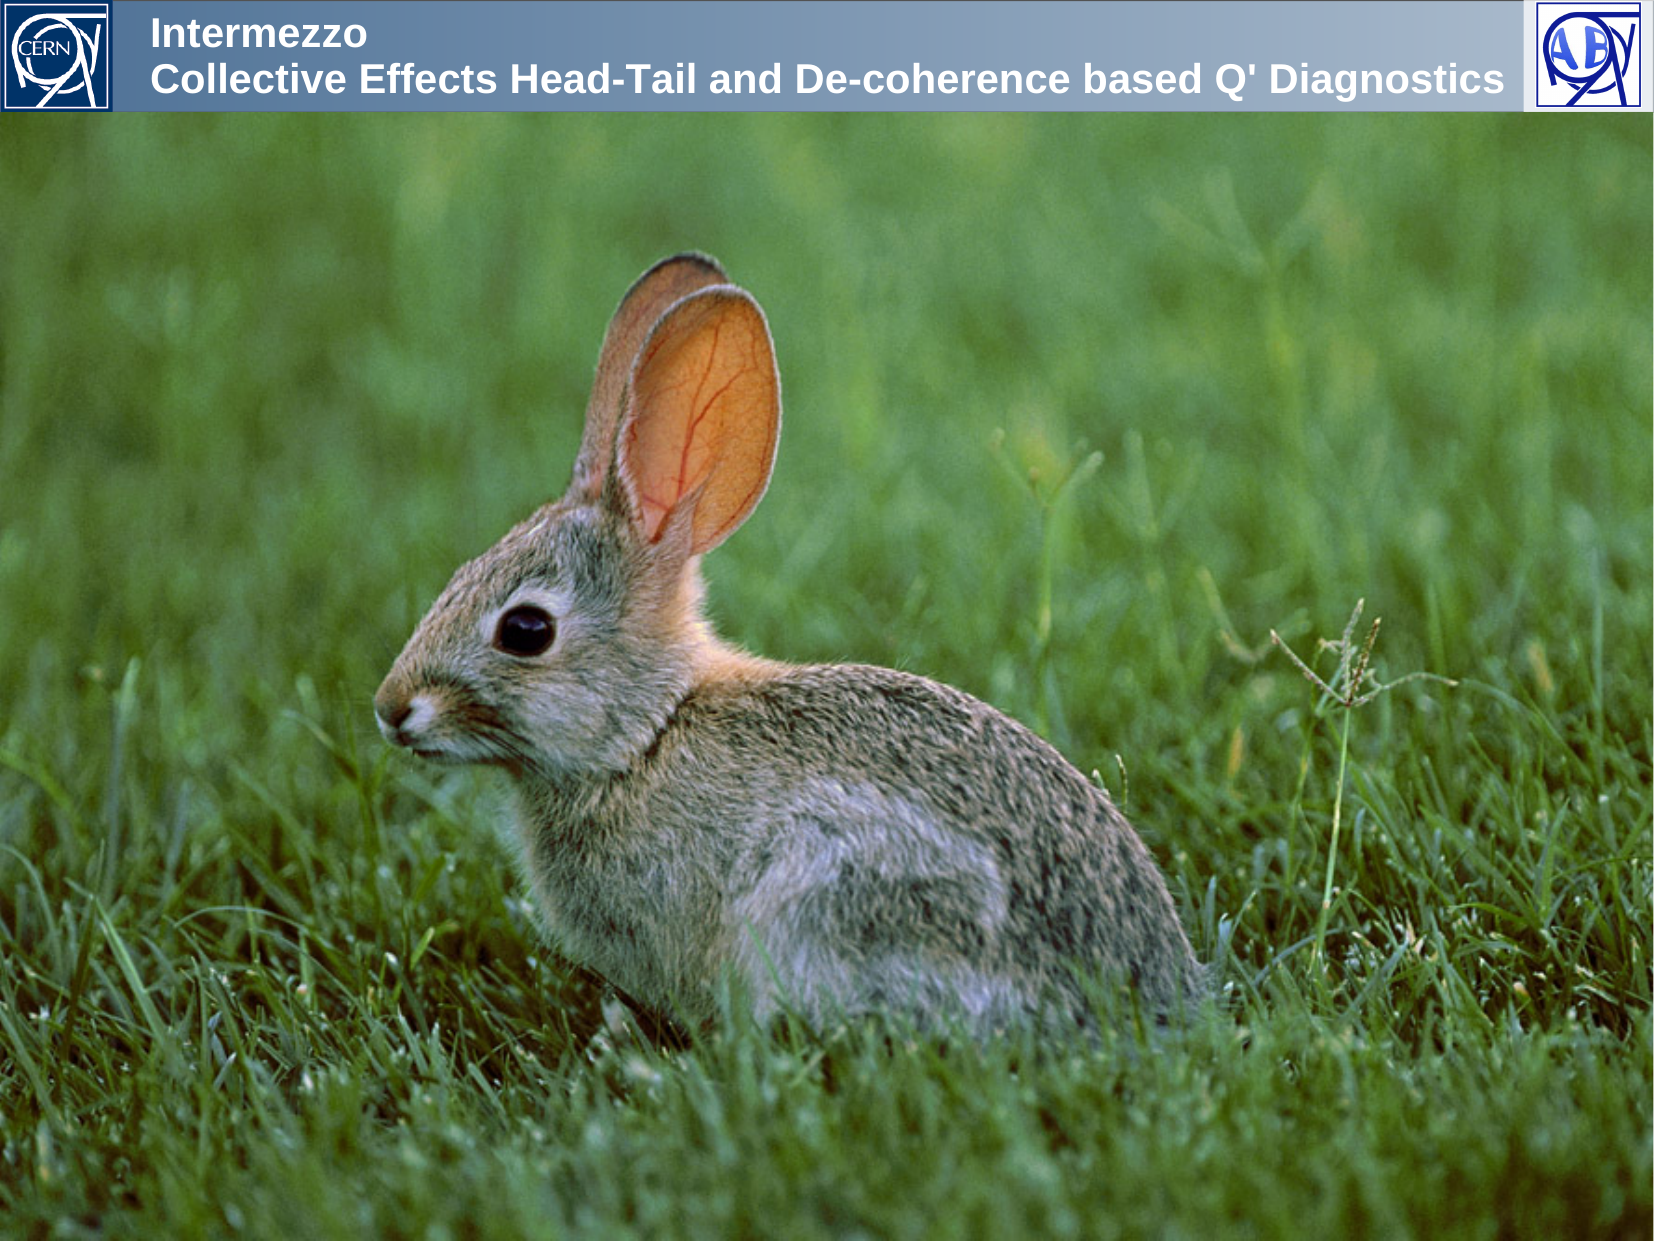

# Intermezzo Collective Effects Head-Tail and De-coherence based Q' Diagnostics